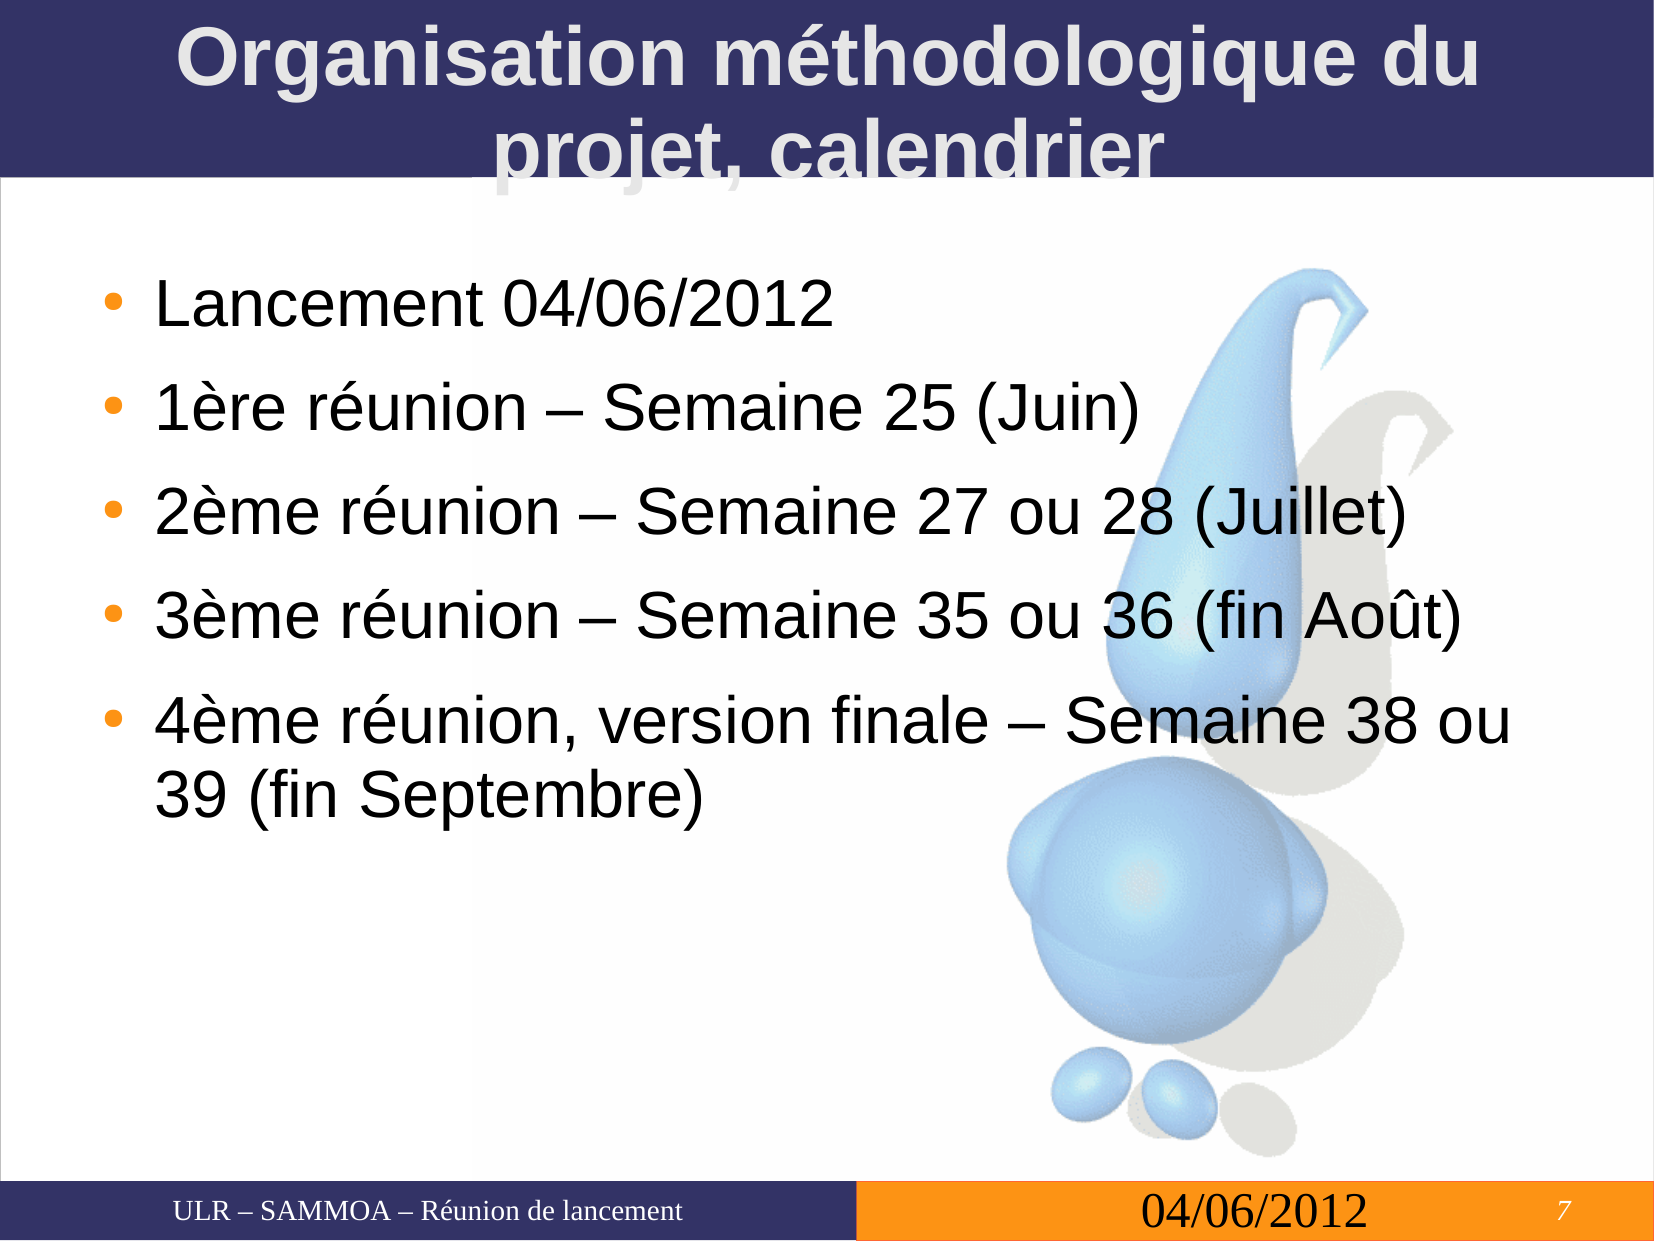

# Organisation méthodologique du projet, calendrier
Lancement 04/06/2012
1ère réunion – Semaine 25 (Juin)
2ème réunion – Semaine 27 ou 28 (Juillet)
3ème réunion – Semaine 35 ou 36 (fin Août)
4ème réunion, version finale – Semaine 38 ou 39 (fin Septembre)
7